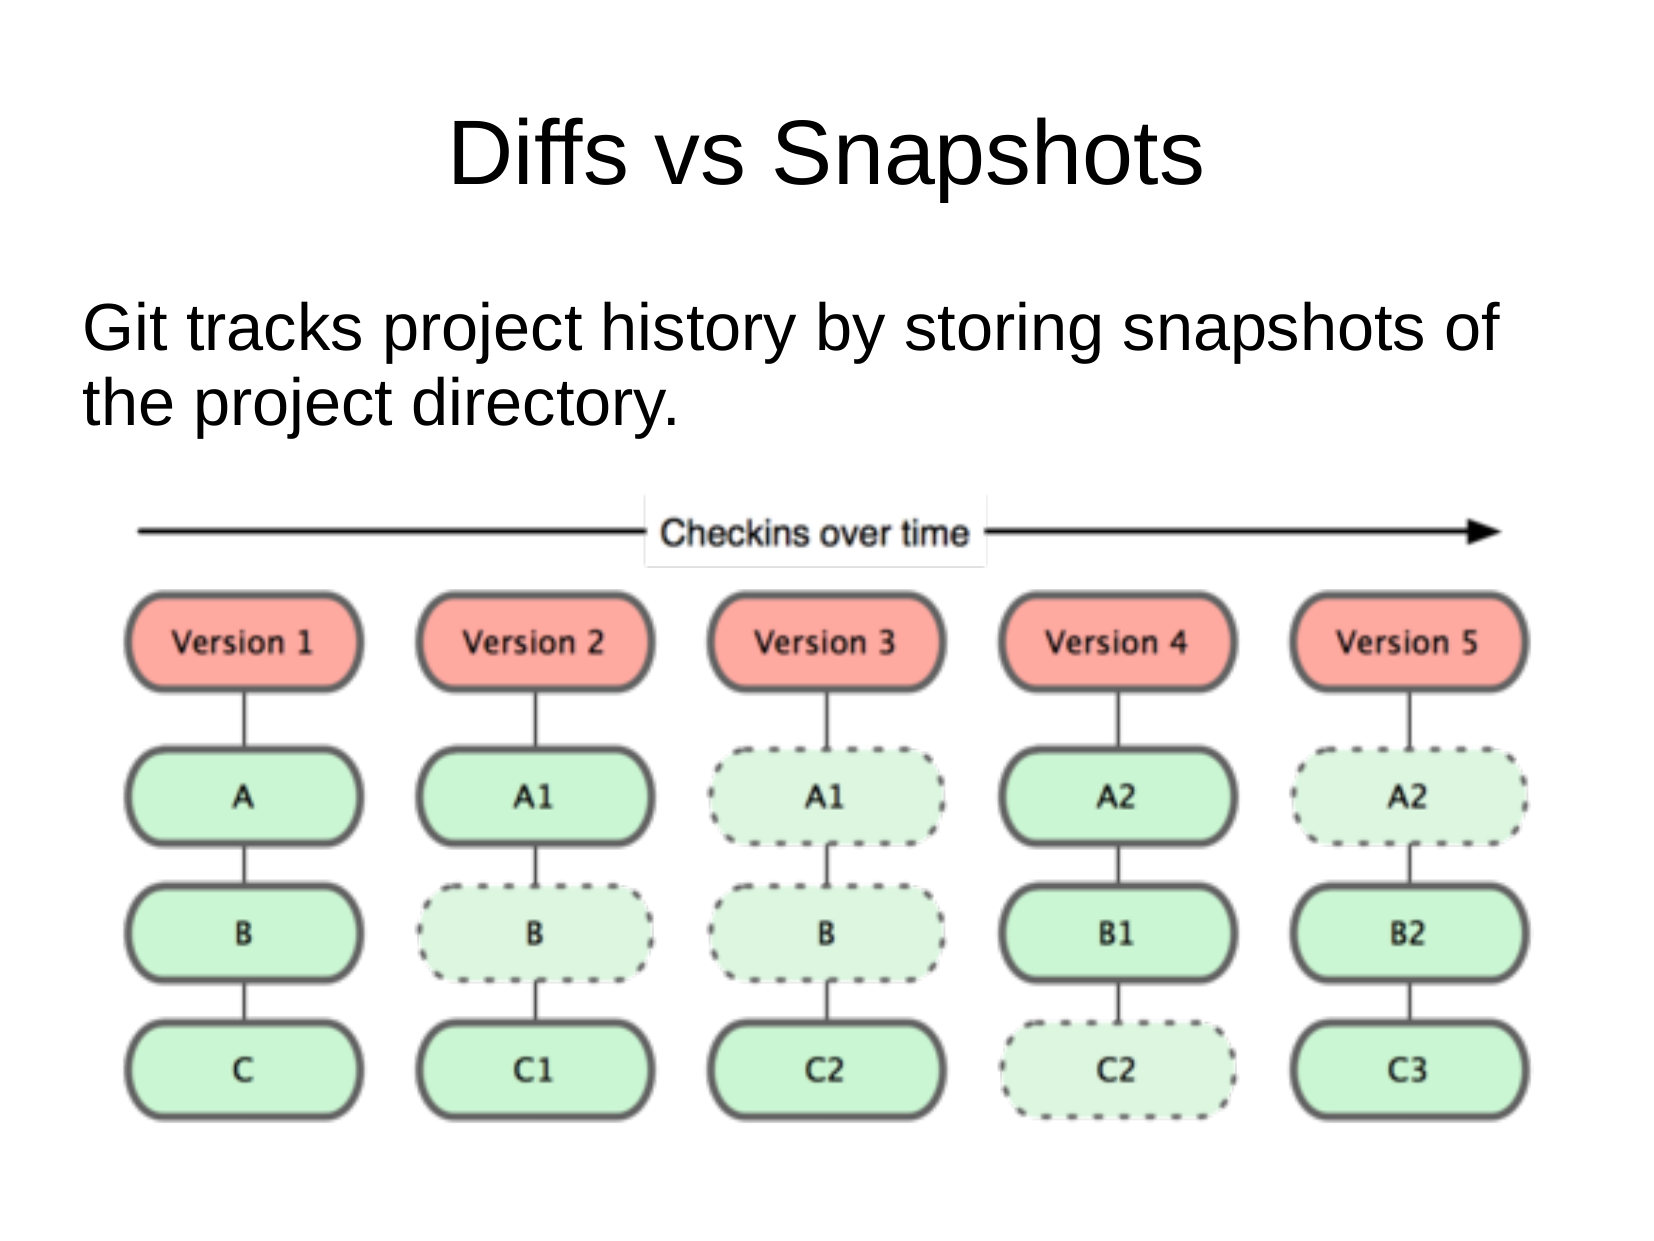

# Diffs vs Snapshots
Git tracks project history by storing snapshots of the project directory.